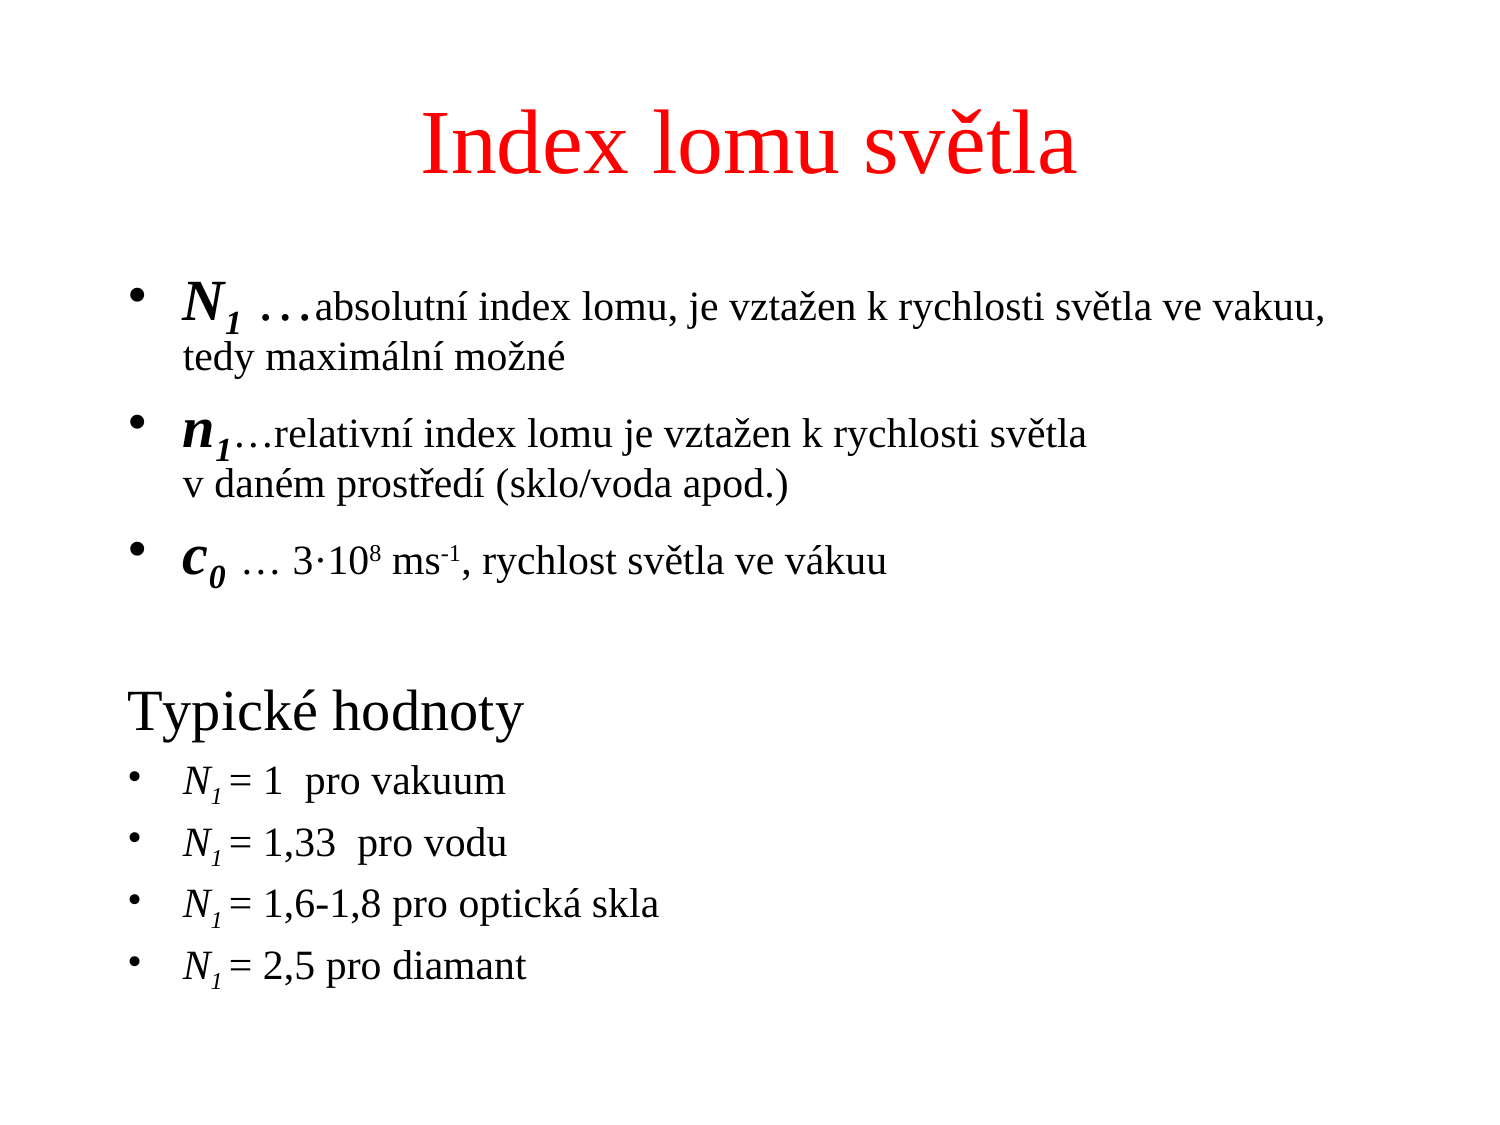

# Index lomu světla
N1 …absolutní index lomu, je vztažen k rychlosti světla ve vakuu, tedy maximální možné
n1…relativní index lomu je vztažen k rychlosti světla
v daném prostředí (sklo/voda apod.)
c0 … 3·108 ms-1, rychlost světla ve vákuu
Typické hodnoty
N1 = 1 pro vakuum
N1 = 1,33 pro vodu
N1 = 1,6-1,8 pro optická skla
N1 = 2,5 pro diamant